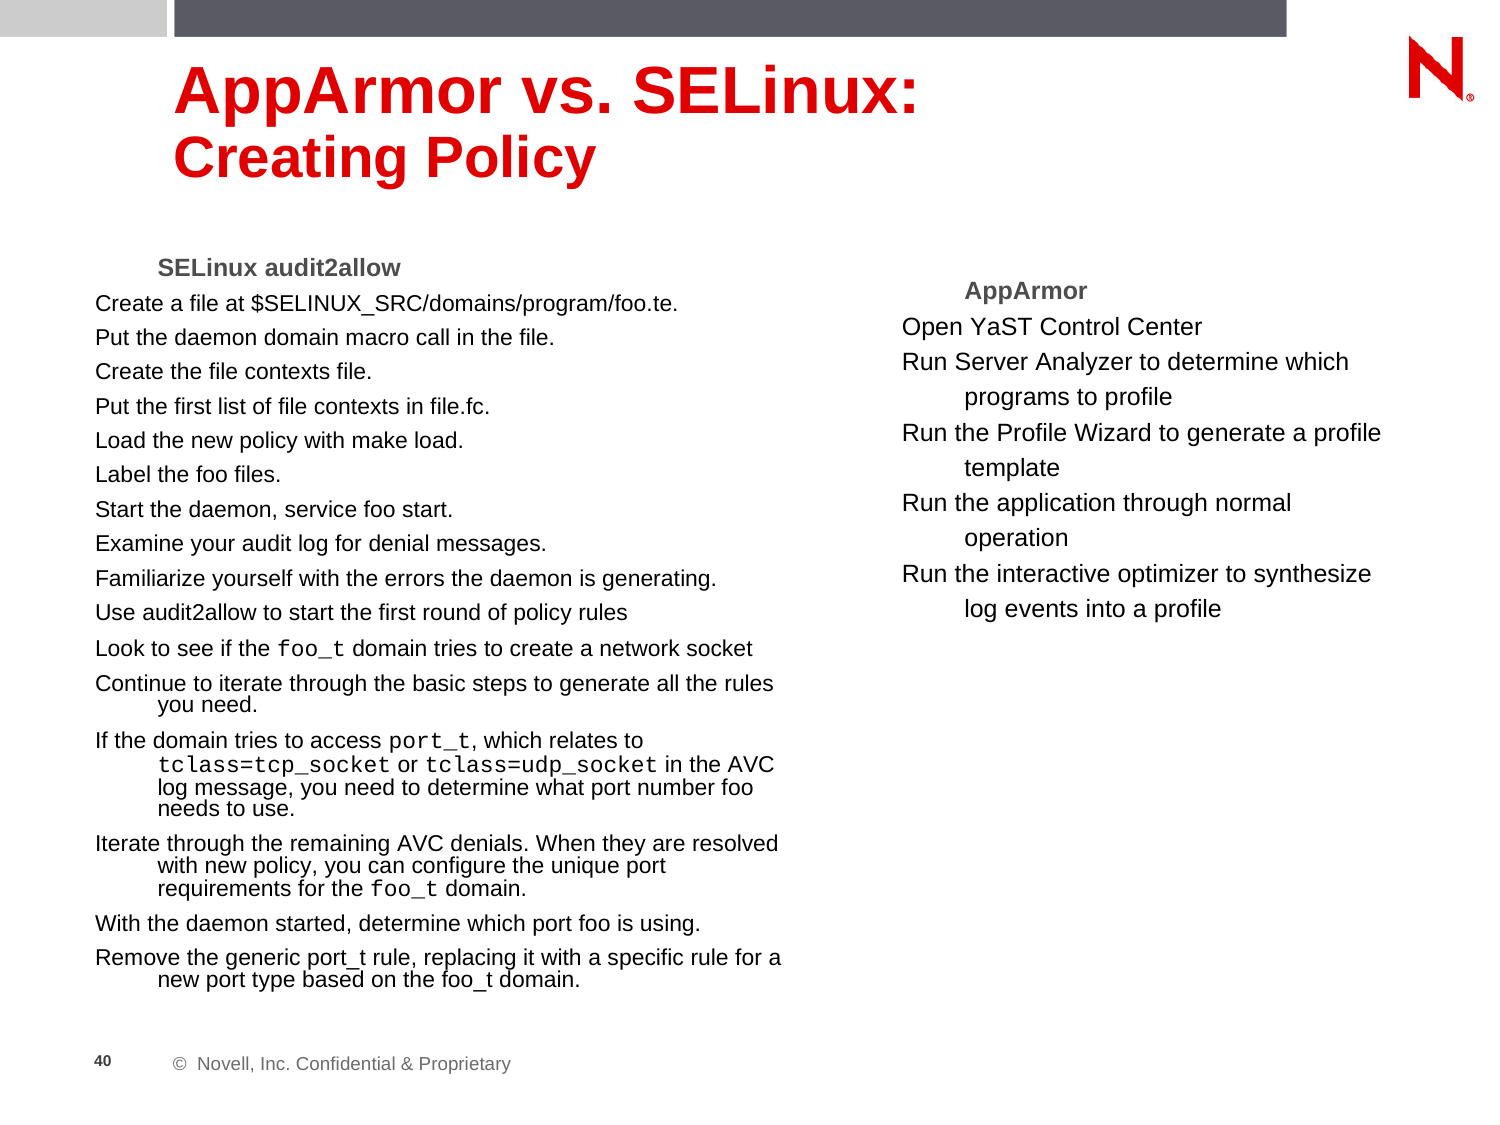

# AppArmor vs. SELinux: Creating Policy
	SELinux audit2allow
Create a file at $SELINUX_SRC/domains/program/foo.te.
Put the daemon domain macro call in the file.
Create the file contexts file.
Put the first list of file contexts in file.fc.
Load the new policy with make load.
Label the foo files.
Start the daemon, service foo start.
Examine your audit log for denial messages.
Familiarize yourself with the errors the daemon is generating.
Use audit2allow to start the first round of policy rules
Look to see if the foo_t domain tries to create a network socket
Continue to iterate through the basic steps to generate all the rules you need.
If the domain tries to access port_t, which relates to tclass=tcp_socket or tclass=udp_socket in the AVC log message, you need to determine what port number foo needs to use.
Iterate through the remaining AVC denials. When they are resolved with new policy, you can configure the unique port requirements for the foo_t domain.
With the daemon started, determine which port foo is using.
Remove the generic port_t rule, replacing it with a specific rule for a new port type based on the foo_t domain.
	AppArmor
Open YaST Control Center
Run Server Analyzer to determine which programs to profile
Run the Profile Wizard to generate a profile template
Run the application through normal operation
Run the interactive optimizer to synthesize log events into a profile